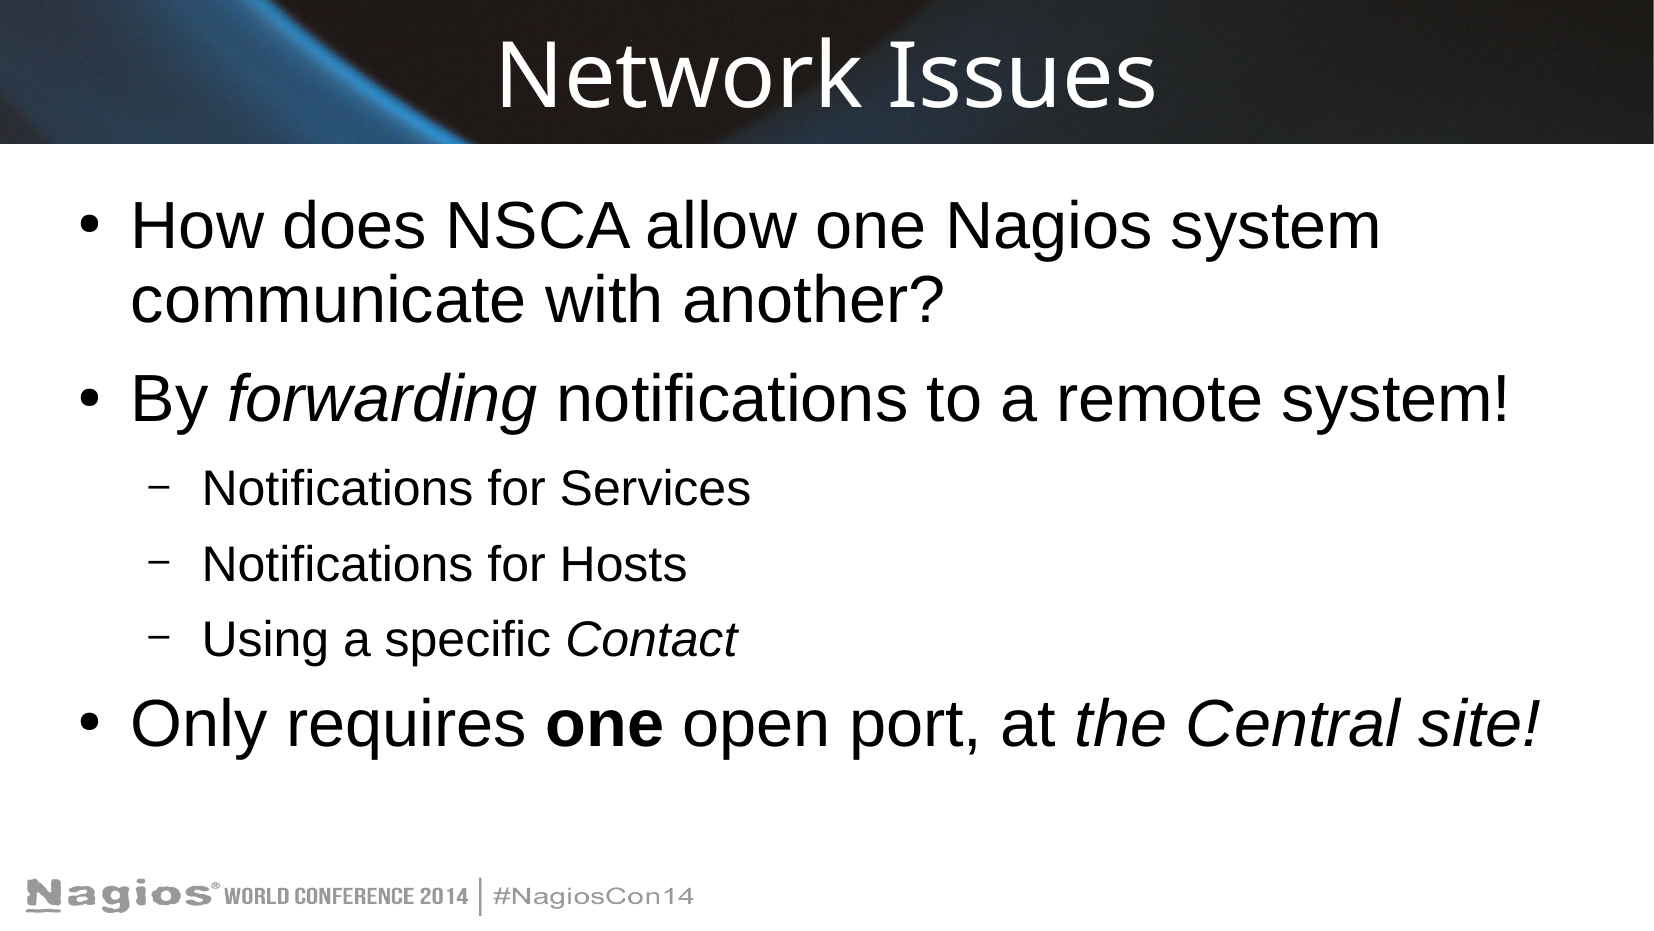

# Network Issues
How does NSCA allow one Nagios system communicate with another?
By forwarding notifications to a remote system!
Notifications for Services
Notifications for Hosts
Using a specific Contact
Only requires one open port, at the Central site!